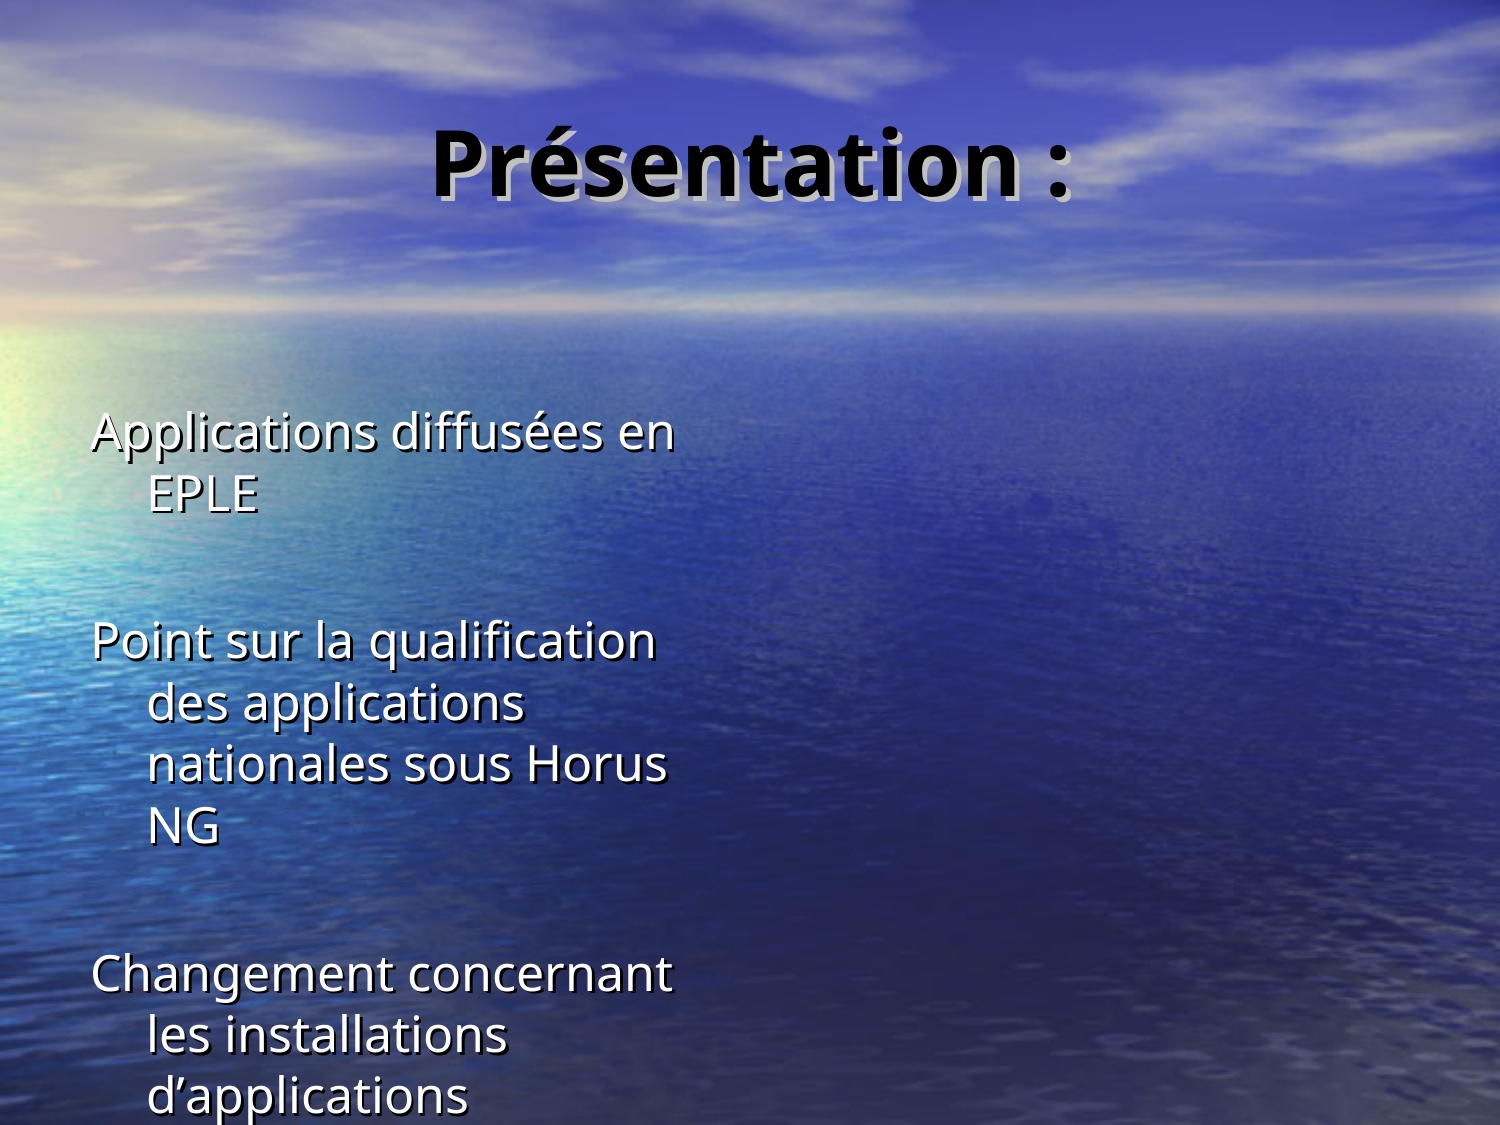

# Présentation :
Applications diffusées en EPLE
Point sur la qualification des applications nationales sous Horus NG
Changement concernant les installations d’applications